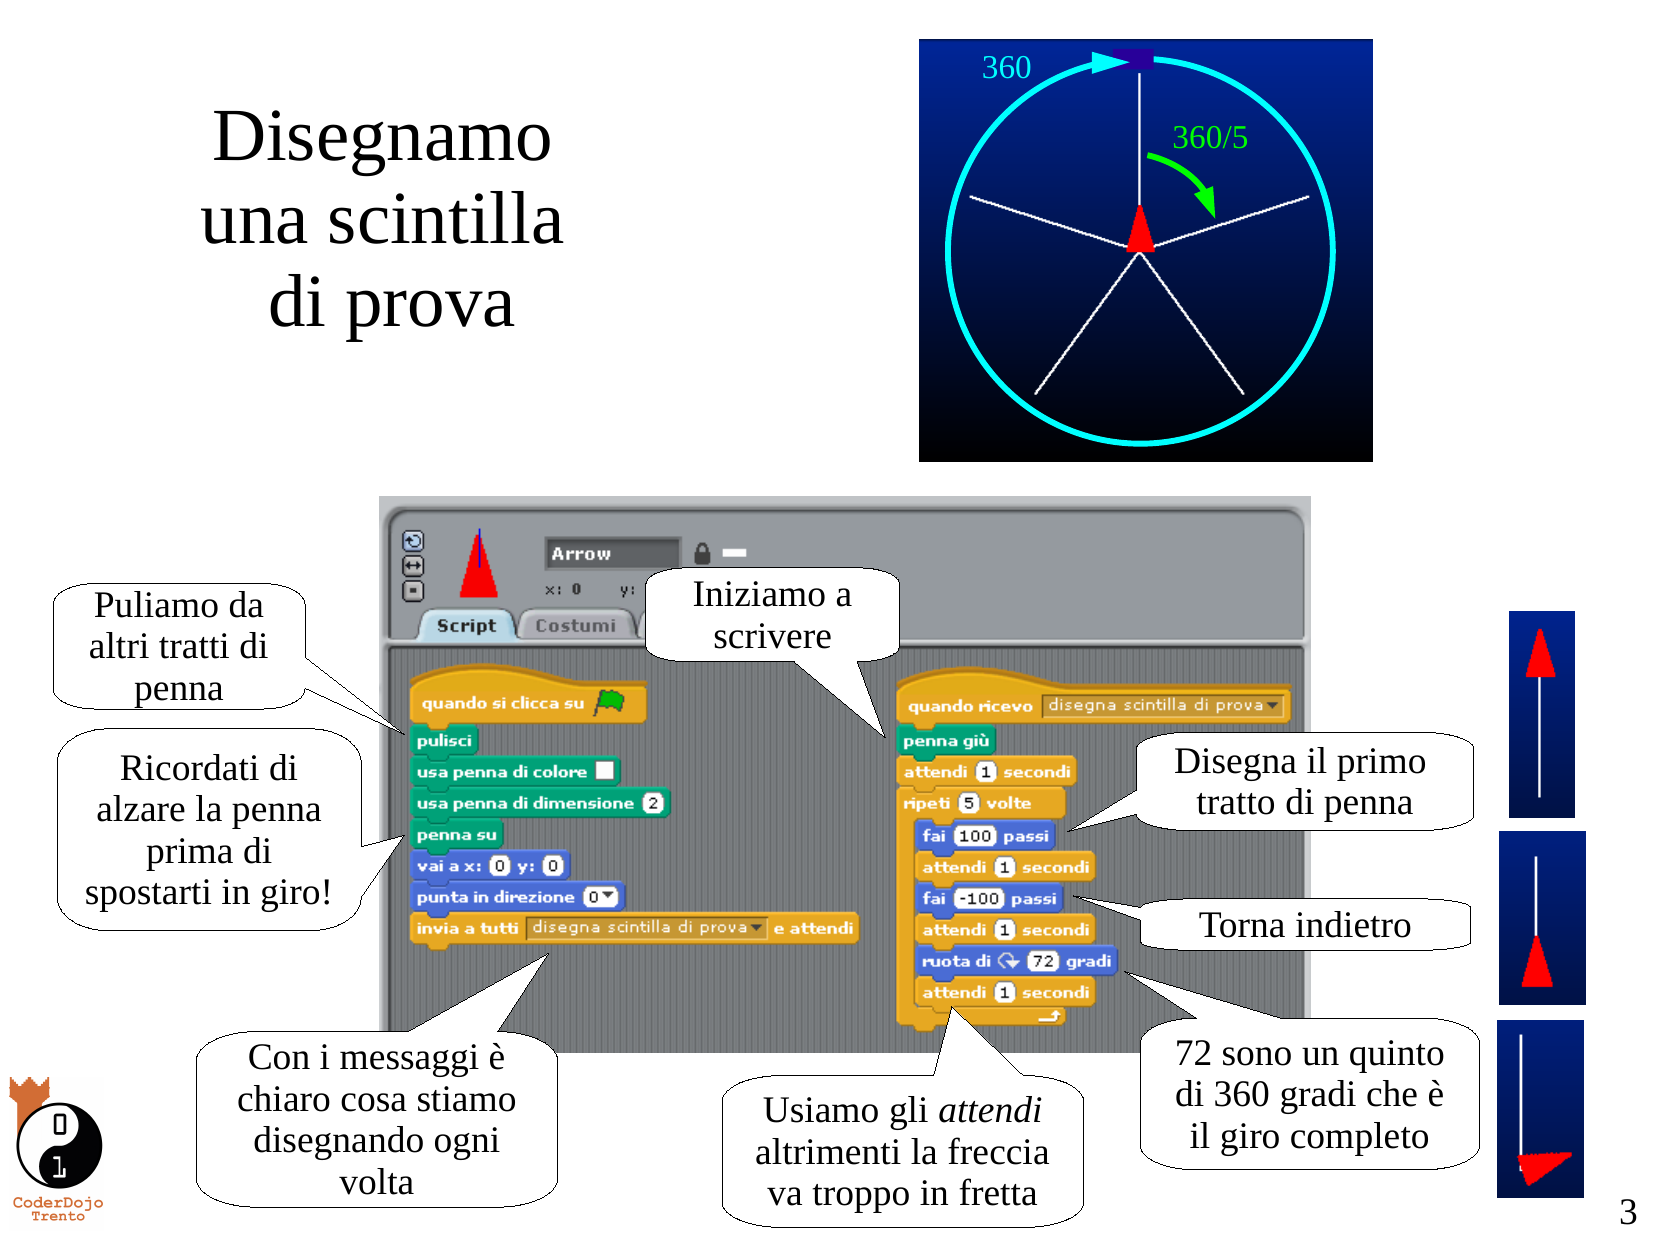

360
360/5
Disegnamo
una scintilla
di prova
Iniziamo a scrivere
Puliamo da altri tratti di penna
Ricordati di alzare la penna prima di spostarti in giro!
Disegna il primo
tratto di penna
Torna indietro
72 sono un quinto di 360 gradi che è il giro completo
Con i messaggi è chiaro cosa stiamo disegnando ogni volta
Usiamo gli attendi altrimenti la freccia va troppo in fretta
3